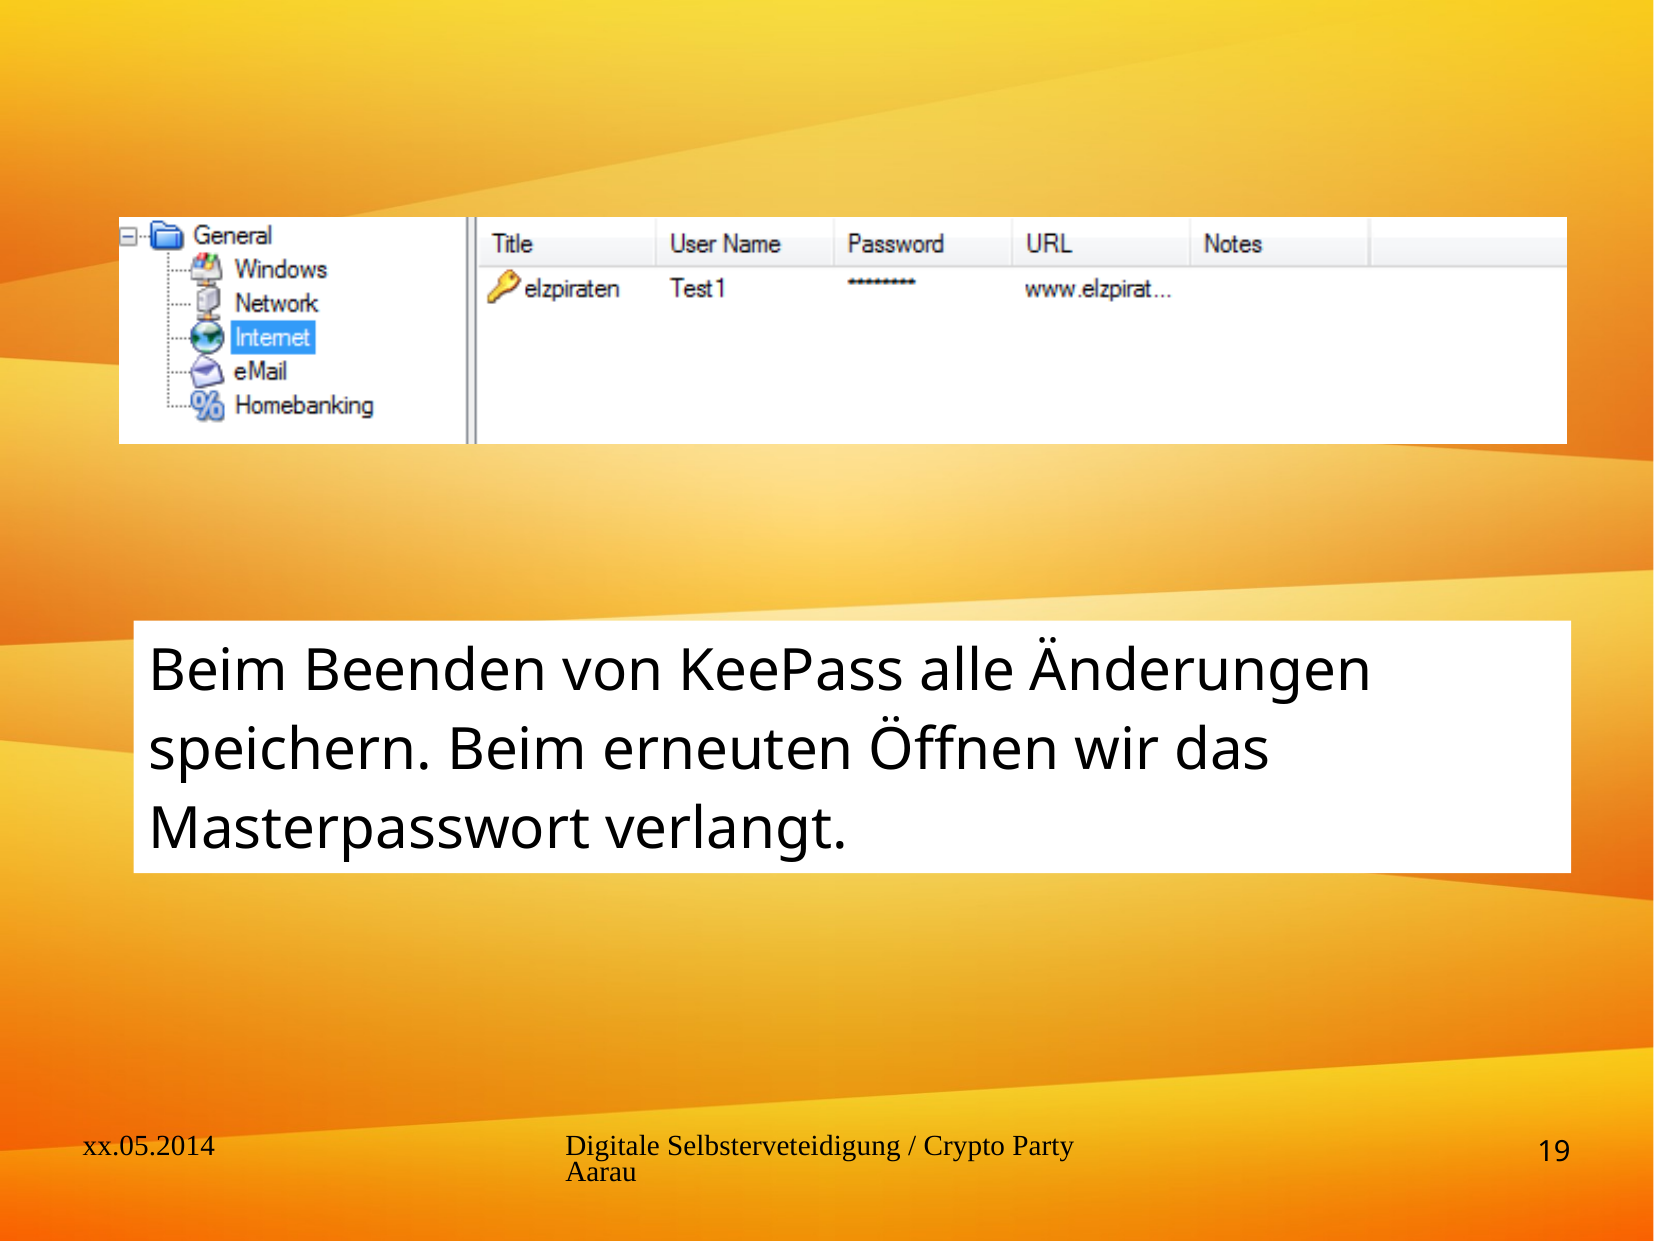

Beim Beenden von KeePass alle Änderungen speichern. Beim erneuten Öffnen wir das Masterpasswort verlangt.
xx.05.2014
Digitale Selbsterveteidigung / Crypto Party Aarau
19